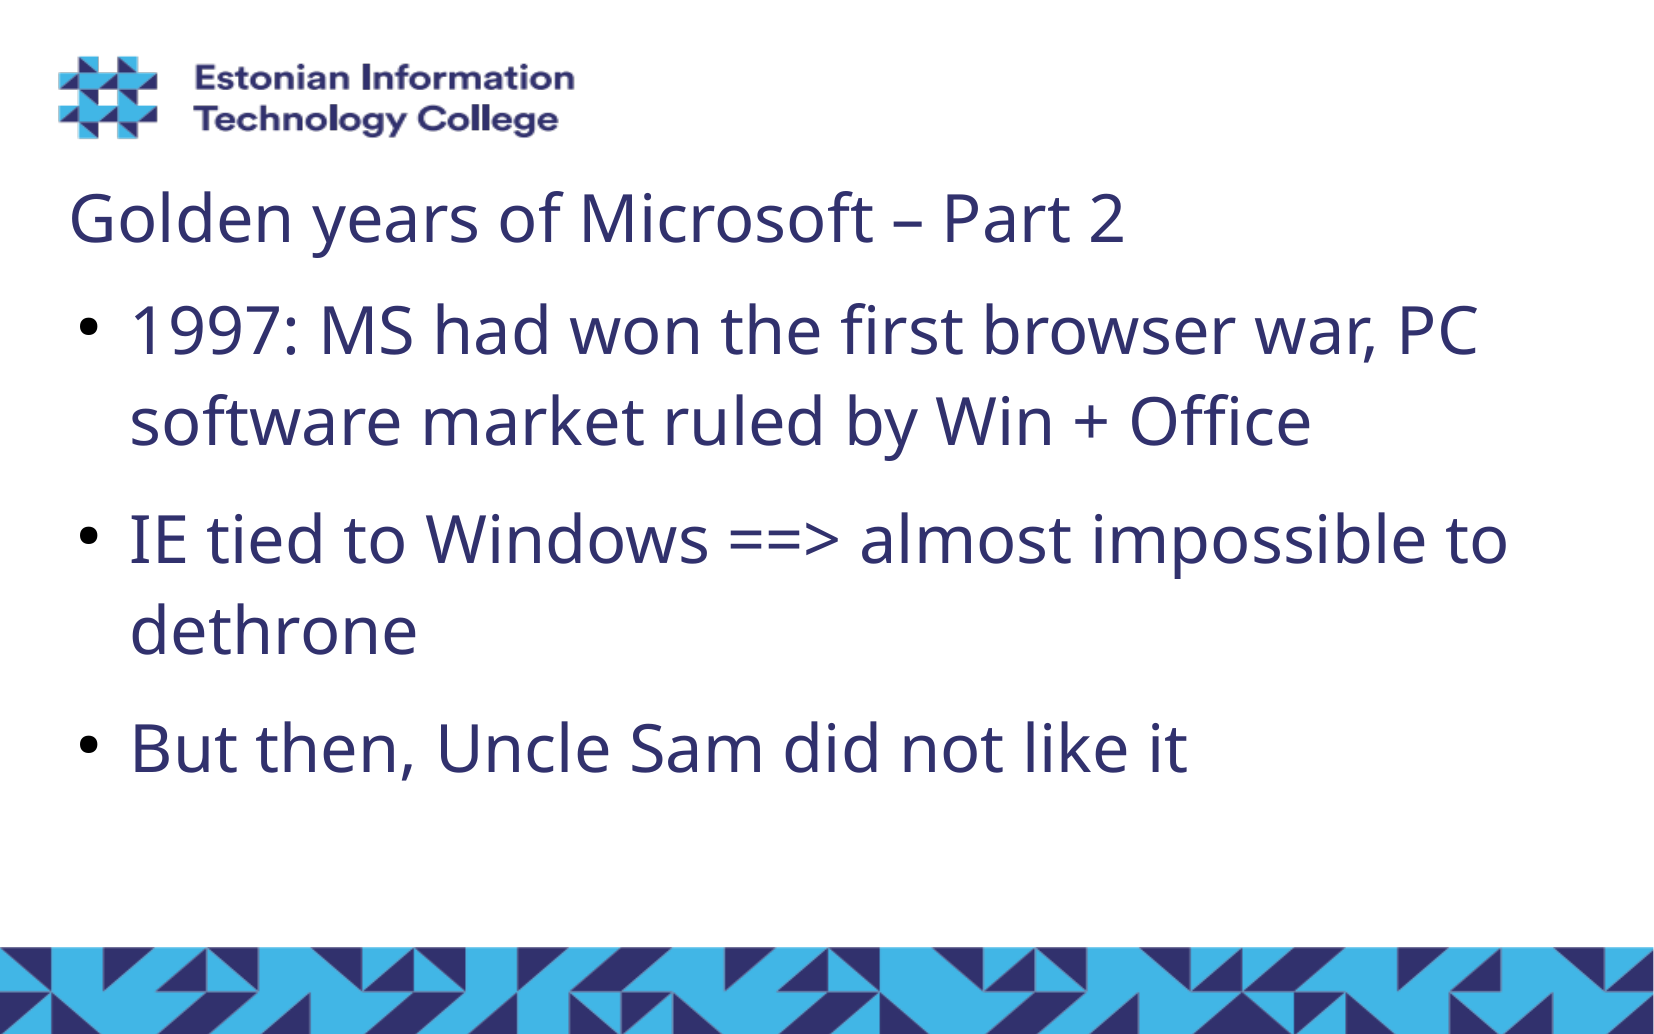

# Golden years of Microsoft – Part 2
1997: MS had won the first browser war, PC software market ruled by Win + Office
IE tied to Windows ==> almost impossible to dethrone
But then, Uncle Sam did not like it